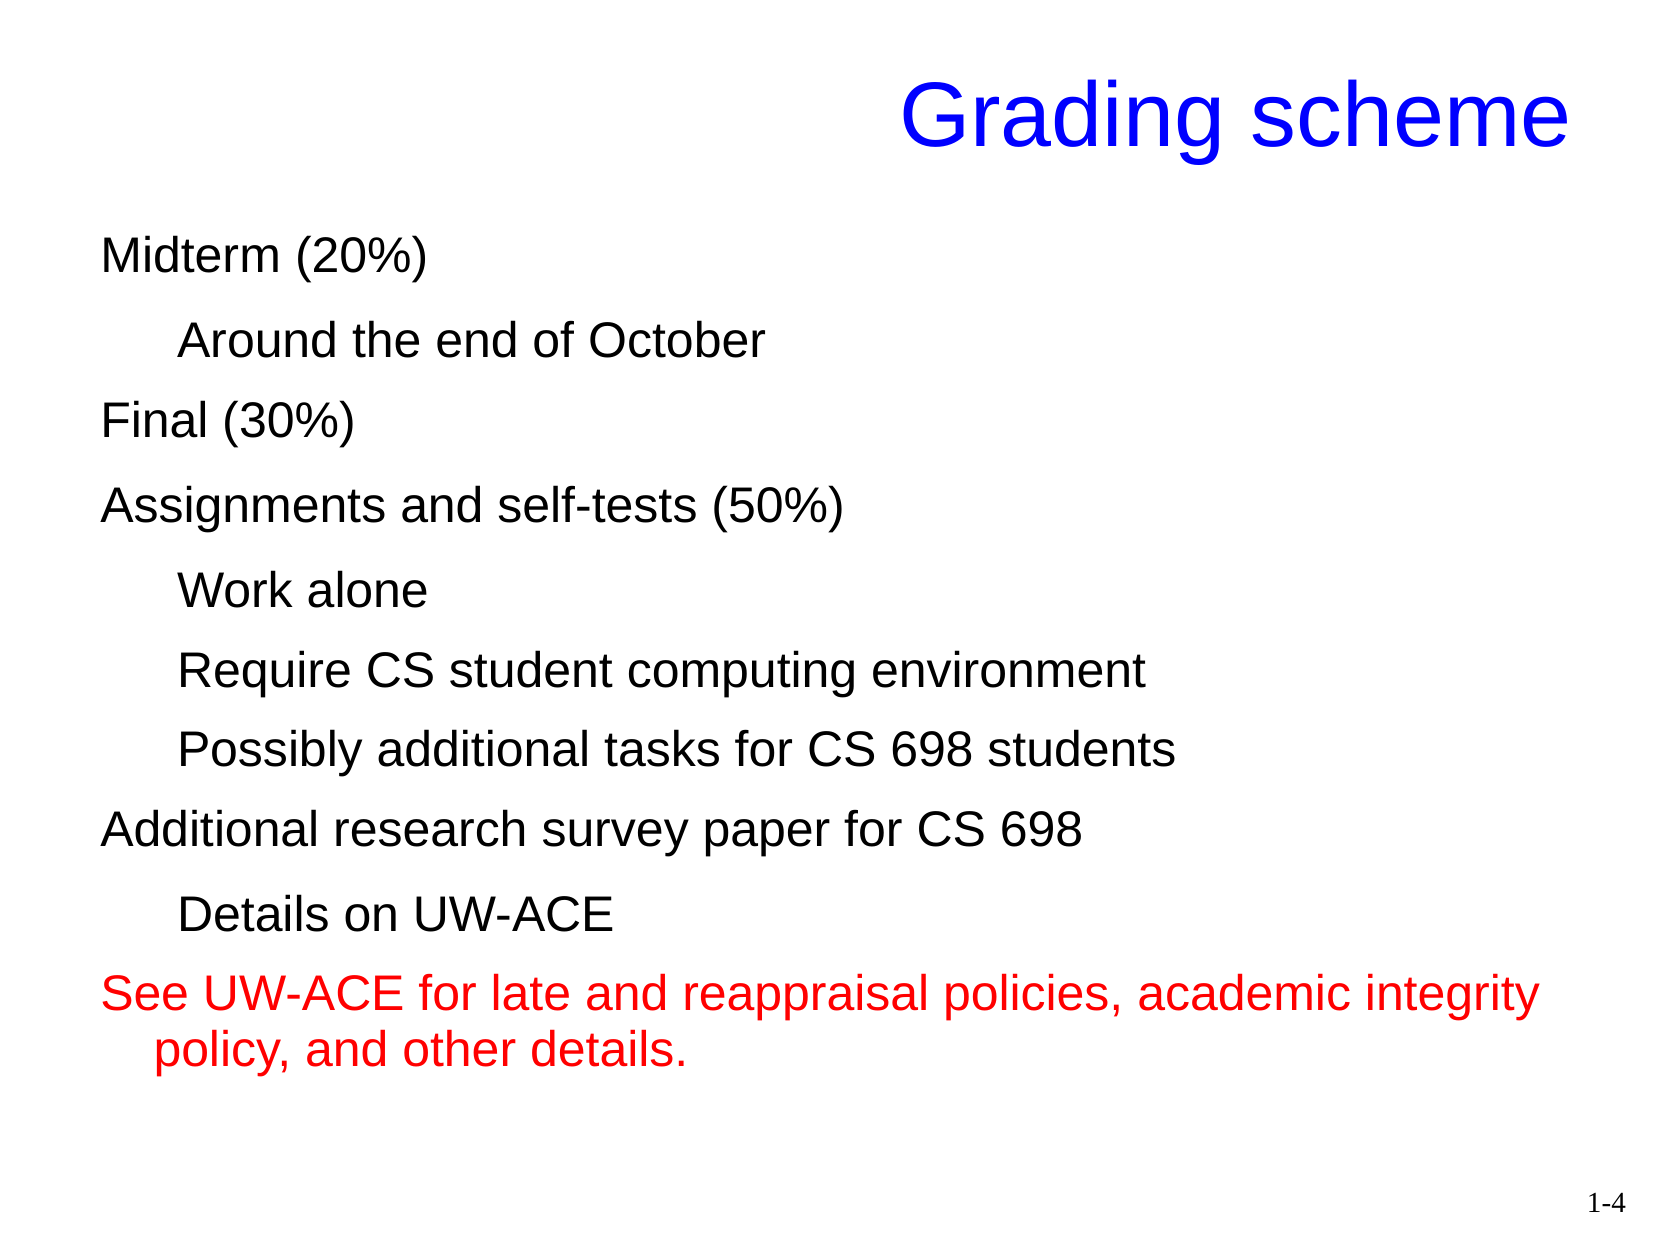

# Grading scheme
Midterm (20%)
Around the end of October
Final (30%)
Assignments and self-tests (50%)
Work alone
Require CS student computing environment
Possibly additional tasks for CS 698 students
Additional research survey paper for CS 698
Details on UW-ACE
See UW-ACE for late and reappraisal policies, academic integrity policy, and other details.